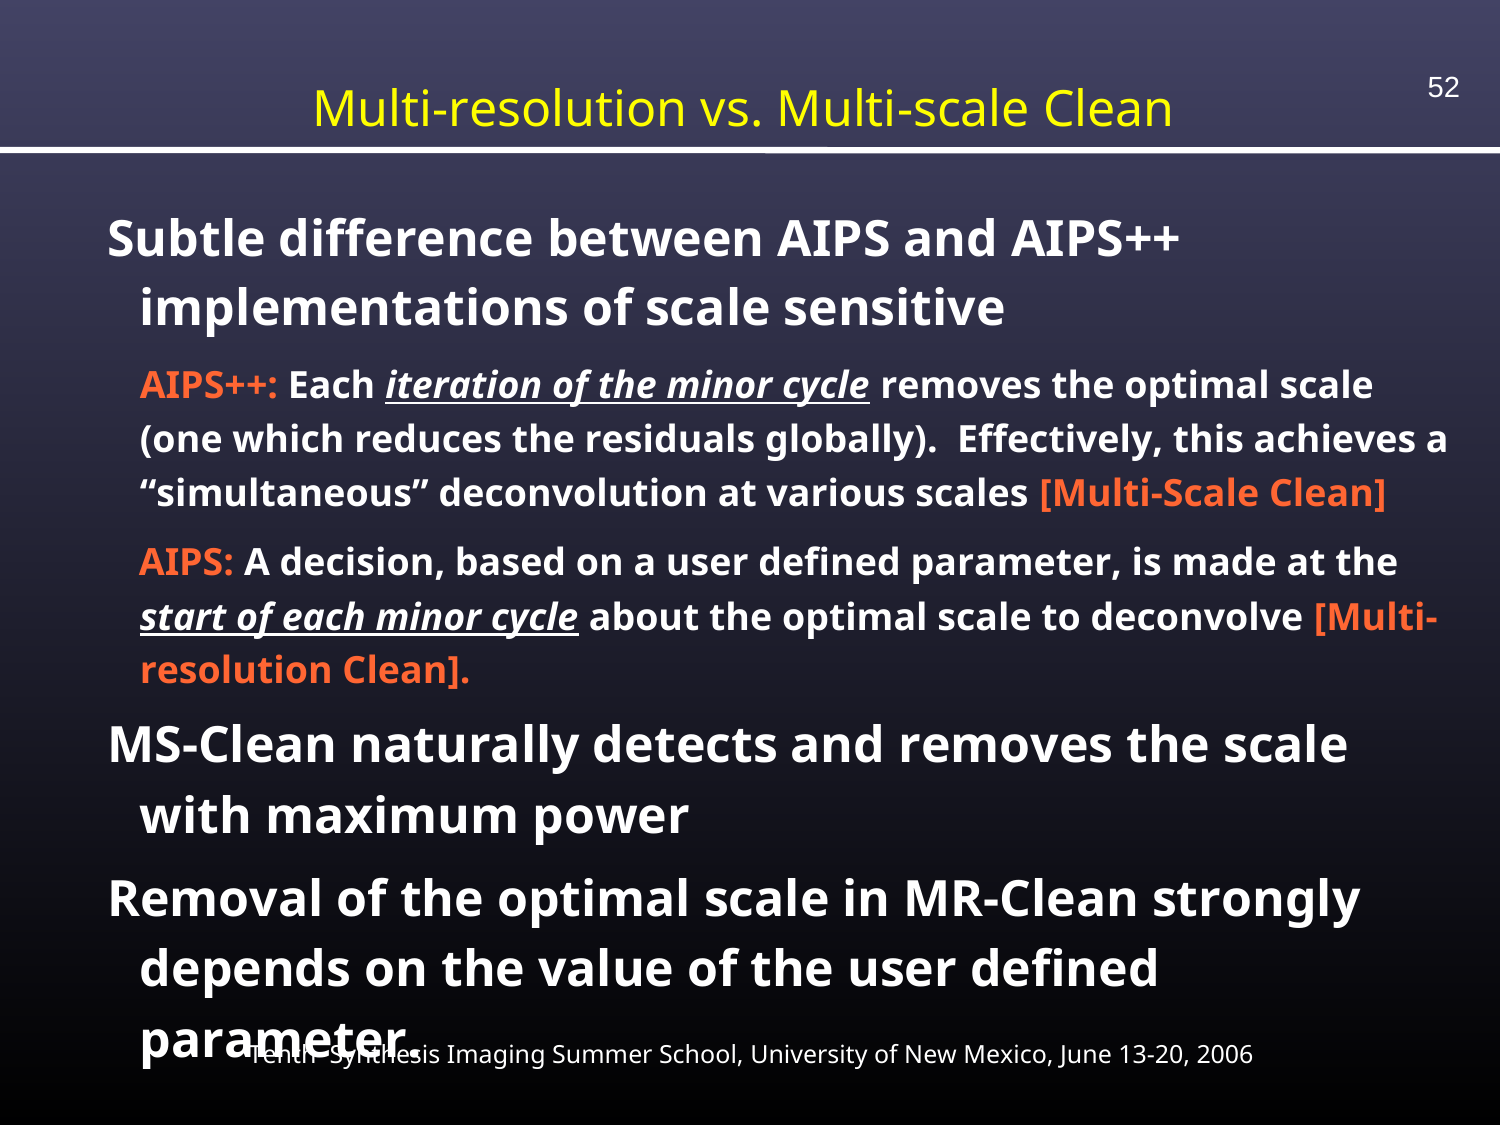

# Multi-resolution vs. Multi-scale Clean
Subtle difference between AIPS and AIPS++ implementations of scale sensitive
 AIPS++: Each iteration of the minor cycle removes the optimal scale (one which reduces the residuals globally). Effectively, this achieves a “simultaneous” deconvolution at various scales [Multi-Scale Clean]
 AIPS: A decision, based on a user defined parameter, is made at the start of each minor cycle about the optimal scale to deconvolve [Multi-resolution Clean].
MS-Clean naturally detects and removes the scale with maximum power
Removal of the optimal scale in MR-Clean strongly depends on the value of the user defined parameter.